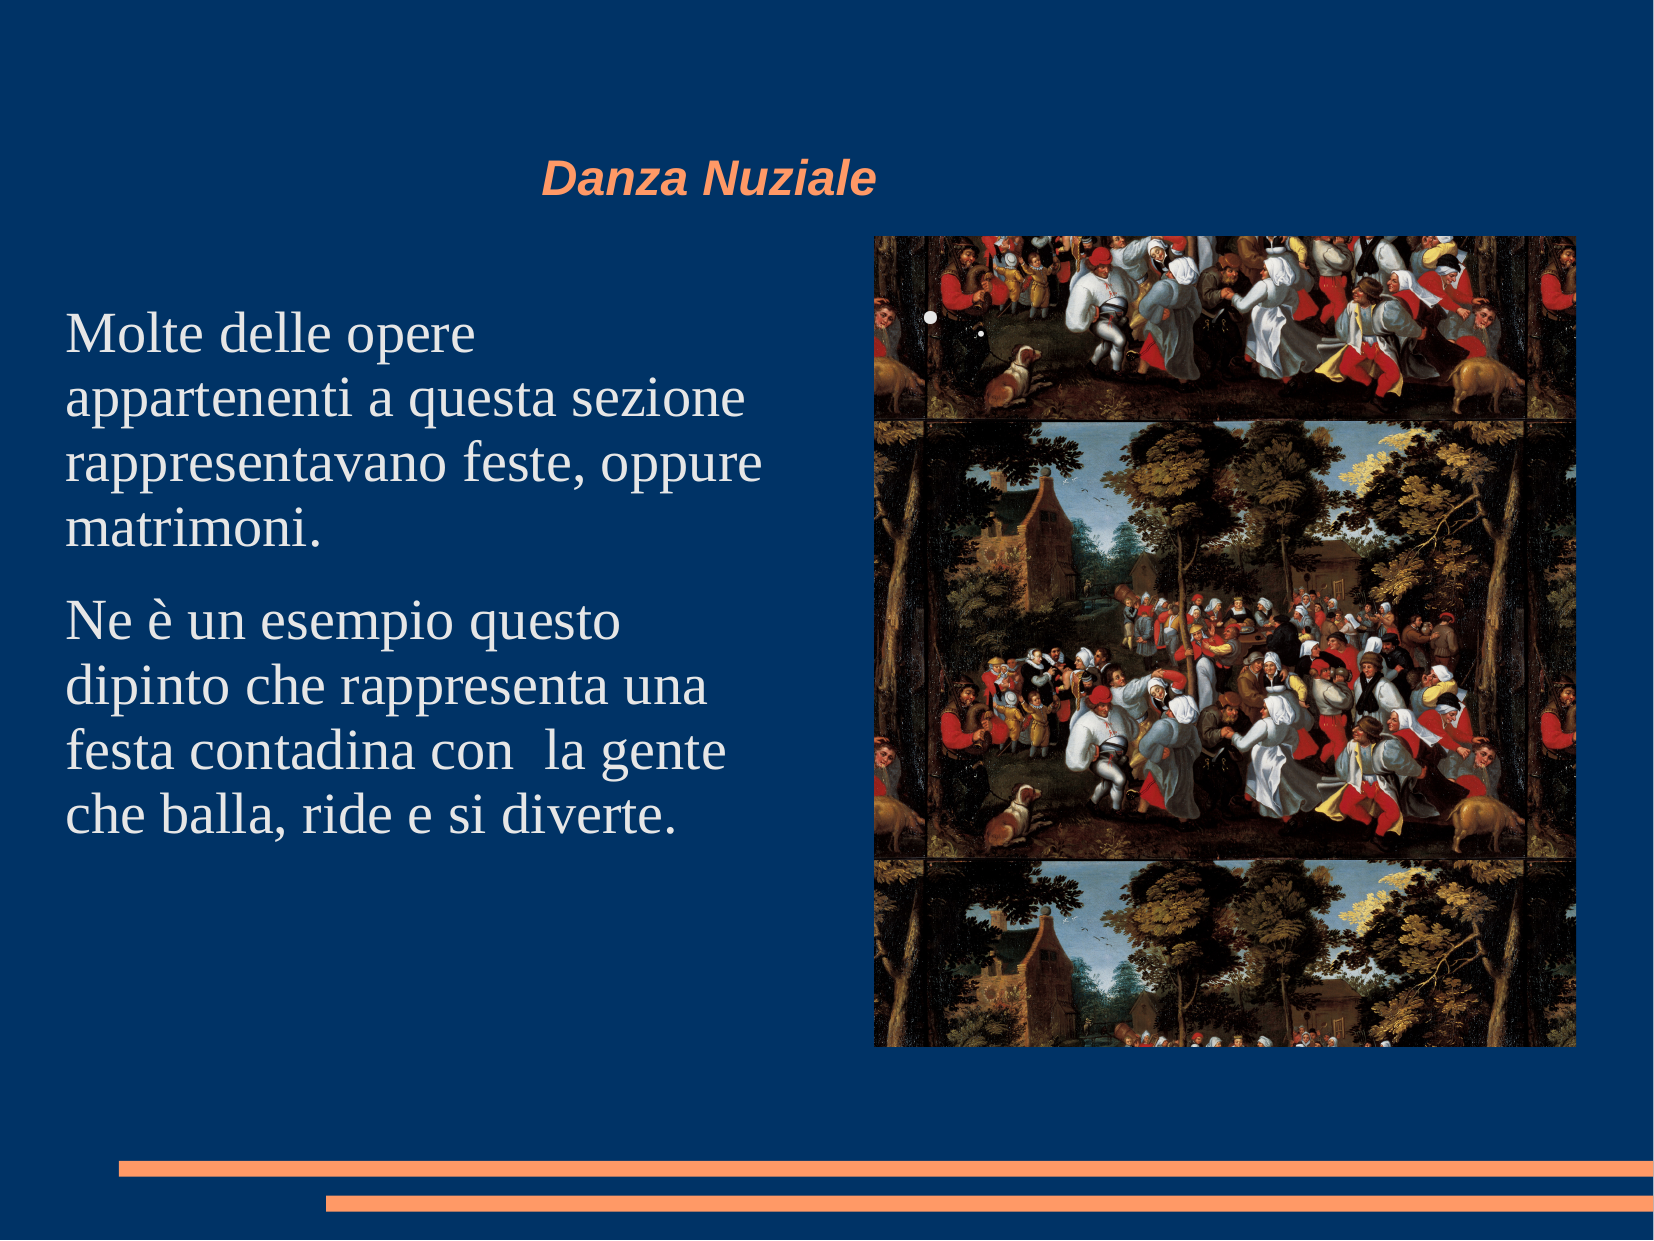

# Danza Nuziale
.
Molte delle opere appartenenti a questa sezione rappresentavano feste, oppure matrimoni.
Ne è un esempio questo dipinto che rappresenta una festa contadina con la gente che balla, ride e si diverte.